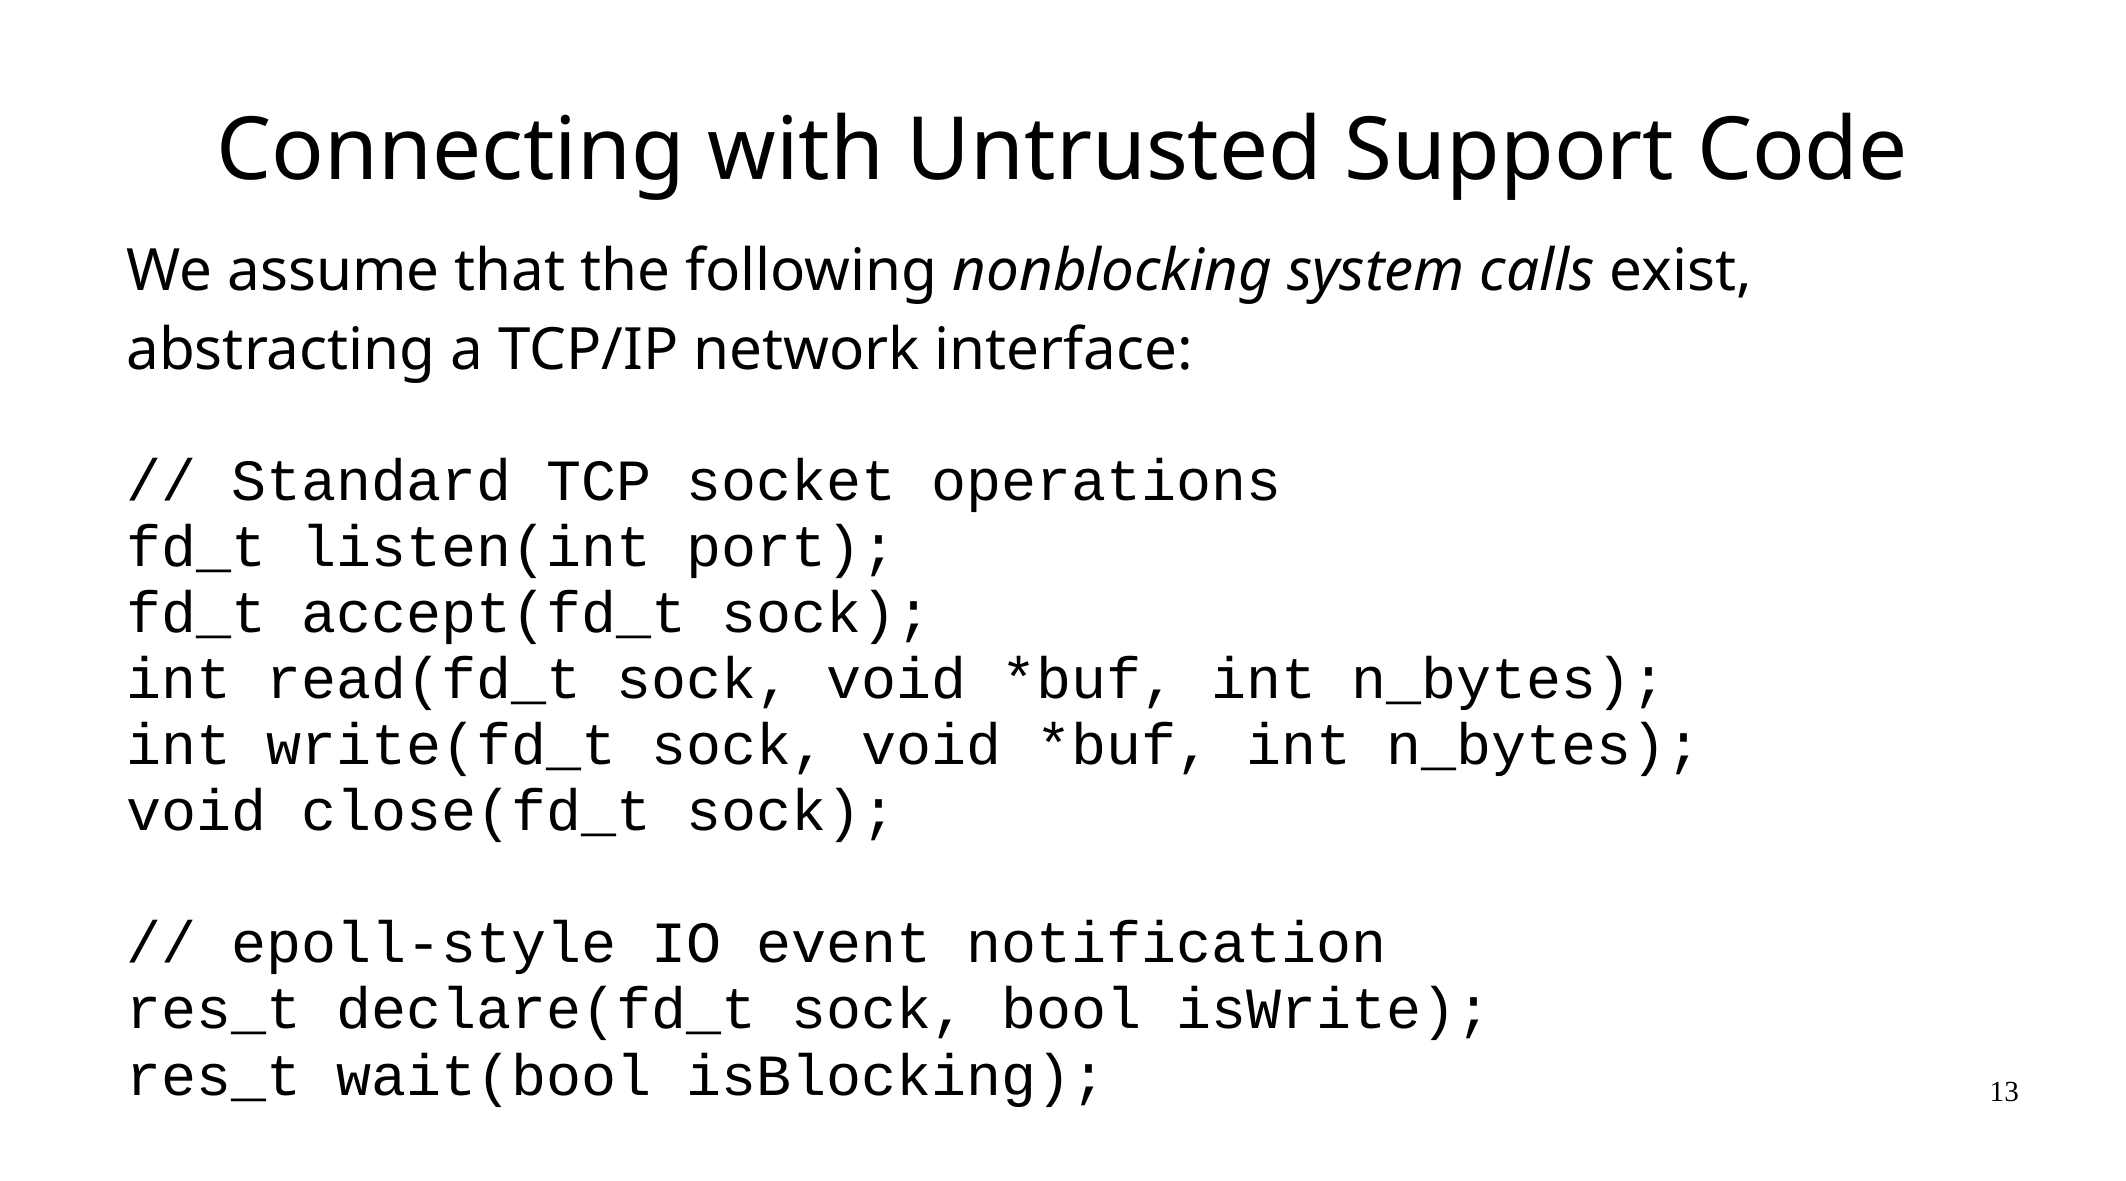

# Connecting with Untrusted Support Code
We assume that the following nonblocking system calls exist, abstracting a TCP/IP network interface:
// Standard TCP socket operations
fd_t listen(int port);
fd_t accept(fd_t sock);
int read(fd_t sock, void *buf, int n_bytes);
int write(fd_t sock, void *buf, int n_bytes);
void close(fd_t sock);
// epoll-style IO event notification
res_t declare(fd_t sock, bool isWrite);
res_t wait(bool isBlocking);
13